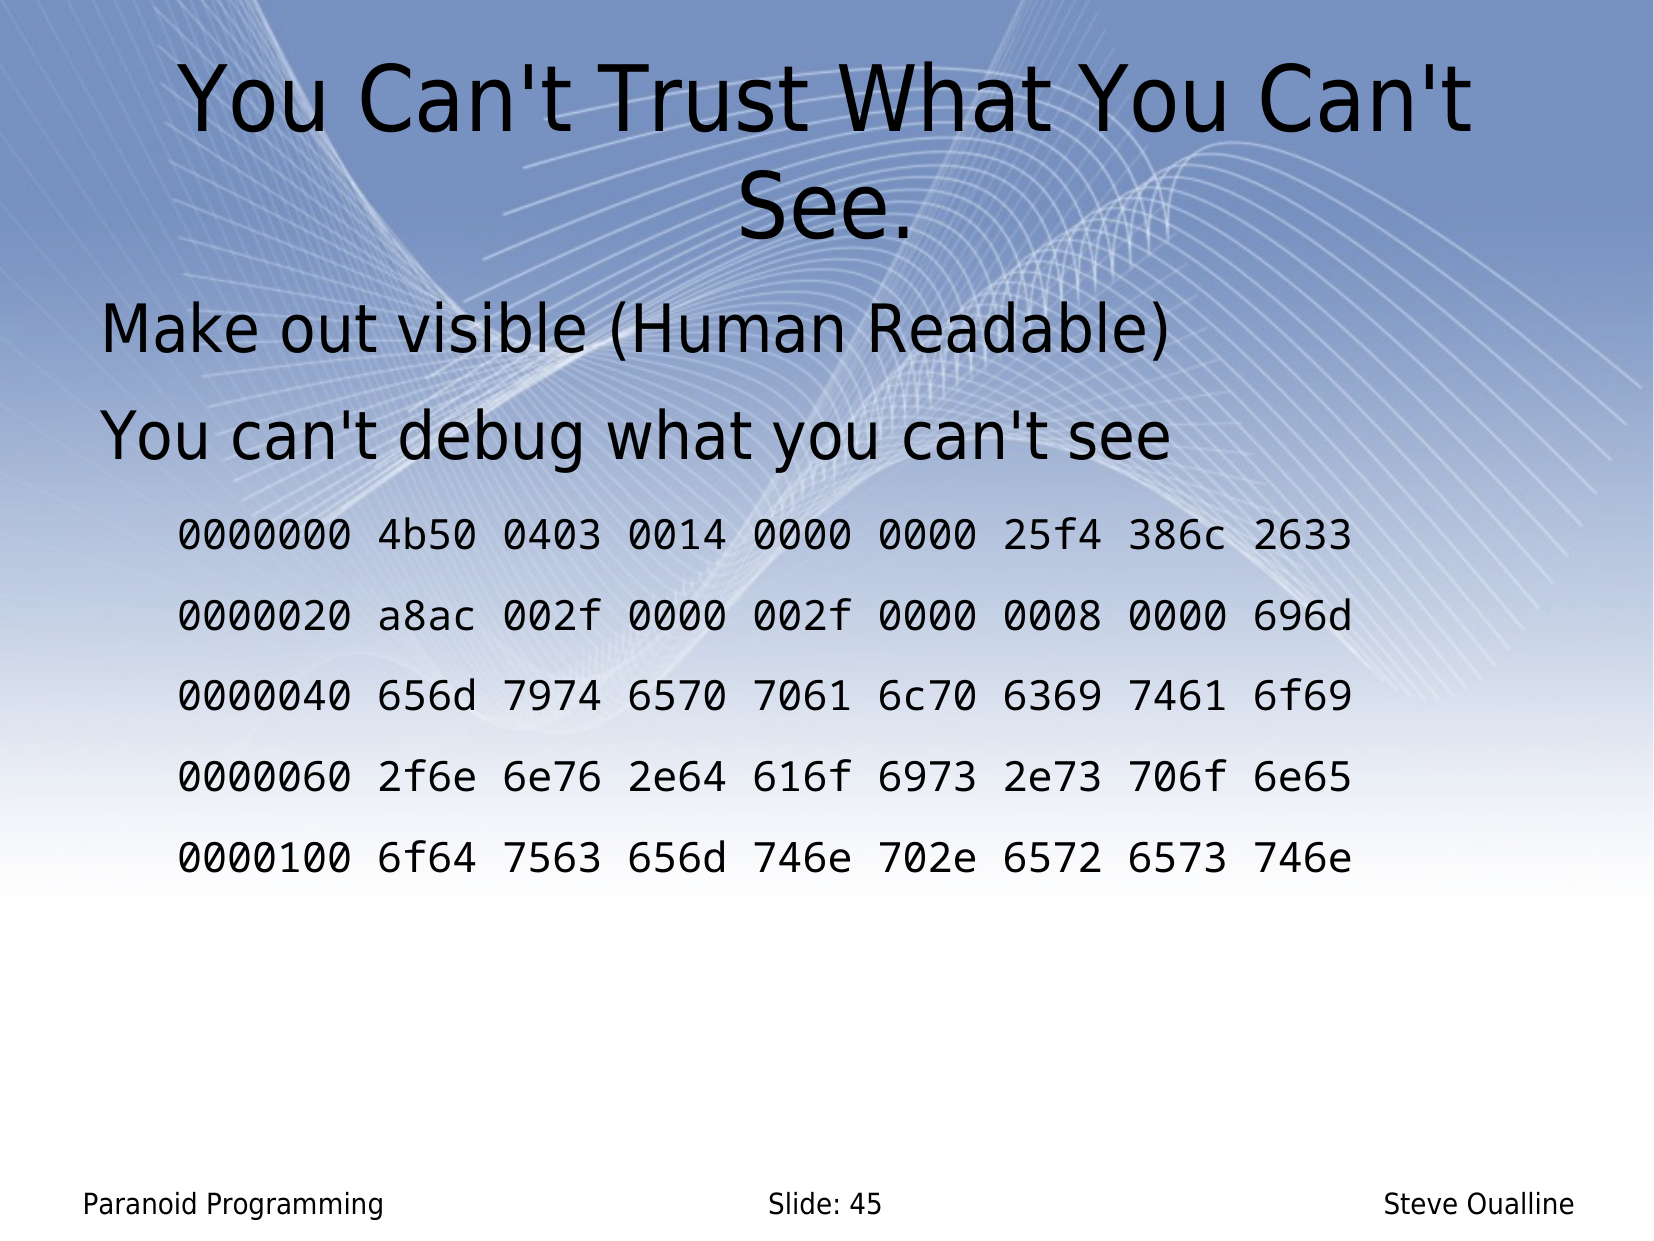

# You Can't Trust What You Can't See.
Make out visible (Human Readable)
You can't debug what you can't see
0000000 4b50 0403 0014 0000 0000 25f4 386c 2633
0000020 a8ac 002f 0000 002f 0000 0008 0000 696d
0000040 656d 7974 6570 7061 6c70 6369 7461 6f69
0000060 2f6e 6e76 2e64 616f 6973 2e73 706f 6e65
0000100 6f64 7563 656d 746e 702e 6572 6573 746e
Paranoid Programming
Steve Oualline
45